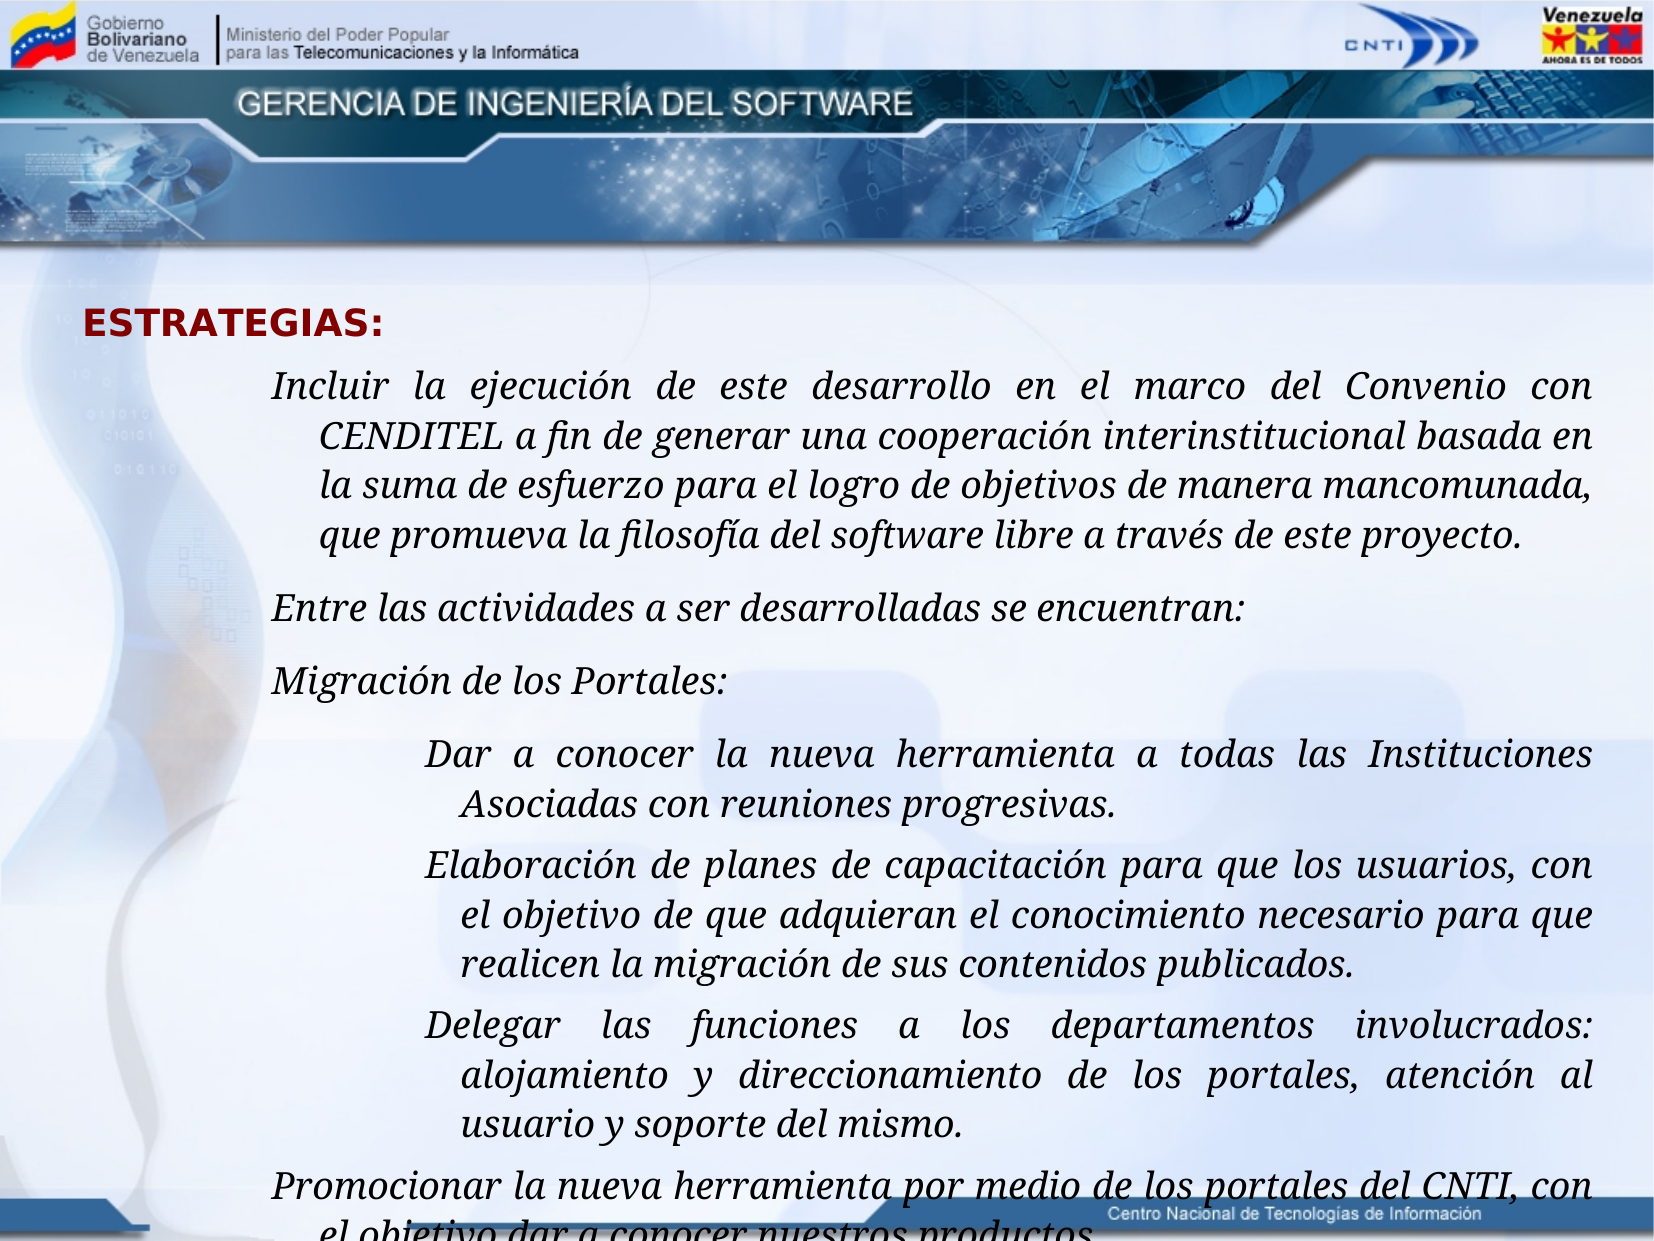

# Incluir la ejecución de este desarrollo en el marco del Convenio con CENDITEL a fin de generar una cooperación interinstitucional basada en la suma de esfuerzo para el logro de objetivos de manera mancomunada, que promueva la filosofía del software libre a través de este proyecto.
Entre las actividades a ser desarrolladas se encuentran:
Migración de los Portales:
Dar a conocer la nueva herramienta a todas las Instituciones Asociadas con reuniones progresivas.
Elaboración de planes de capacitación para que los usuarios, con el objetivo de que adquieran el conocimiento necesario para que realicen la migración de sus contenidos publicados.
Delegar las funciones a los departamentos involucrados: alojamiento y direccionamiento de los portales, atención al usuario y soporte del mismo.
Promocionar la nueva herramienta por medio de los portales del CNTI, con el objetivo dar a conocer nuestros productos.
 ESTRATEGIAS: